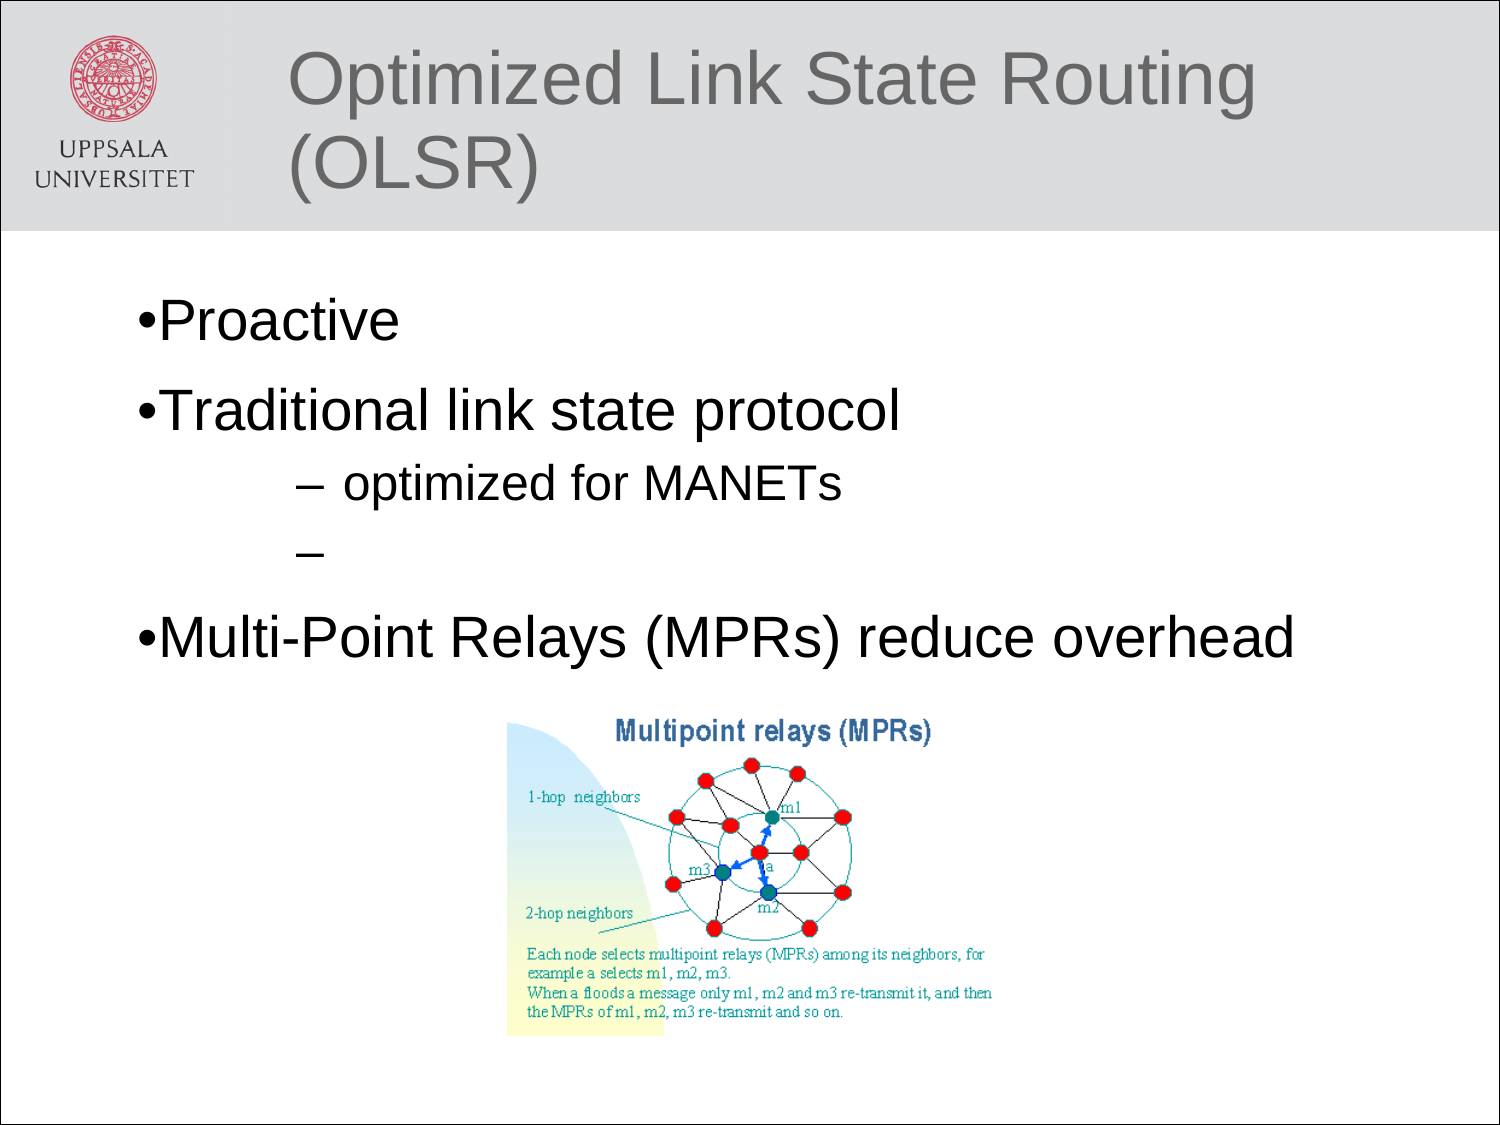

# Optimized Link State Routing (OLSR)
Proactive
Traditional link state protocol
optimized for MANETs
Multi-Point Relays (MPRs) reduce overhead